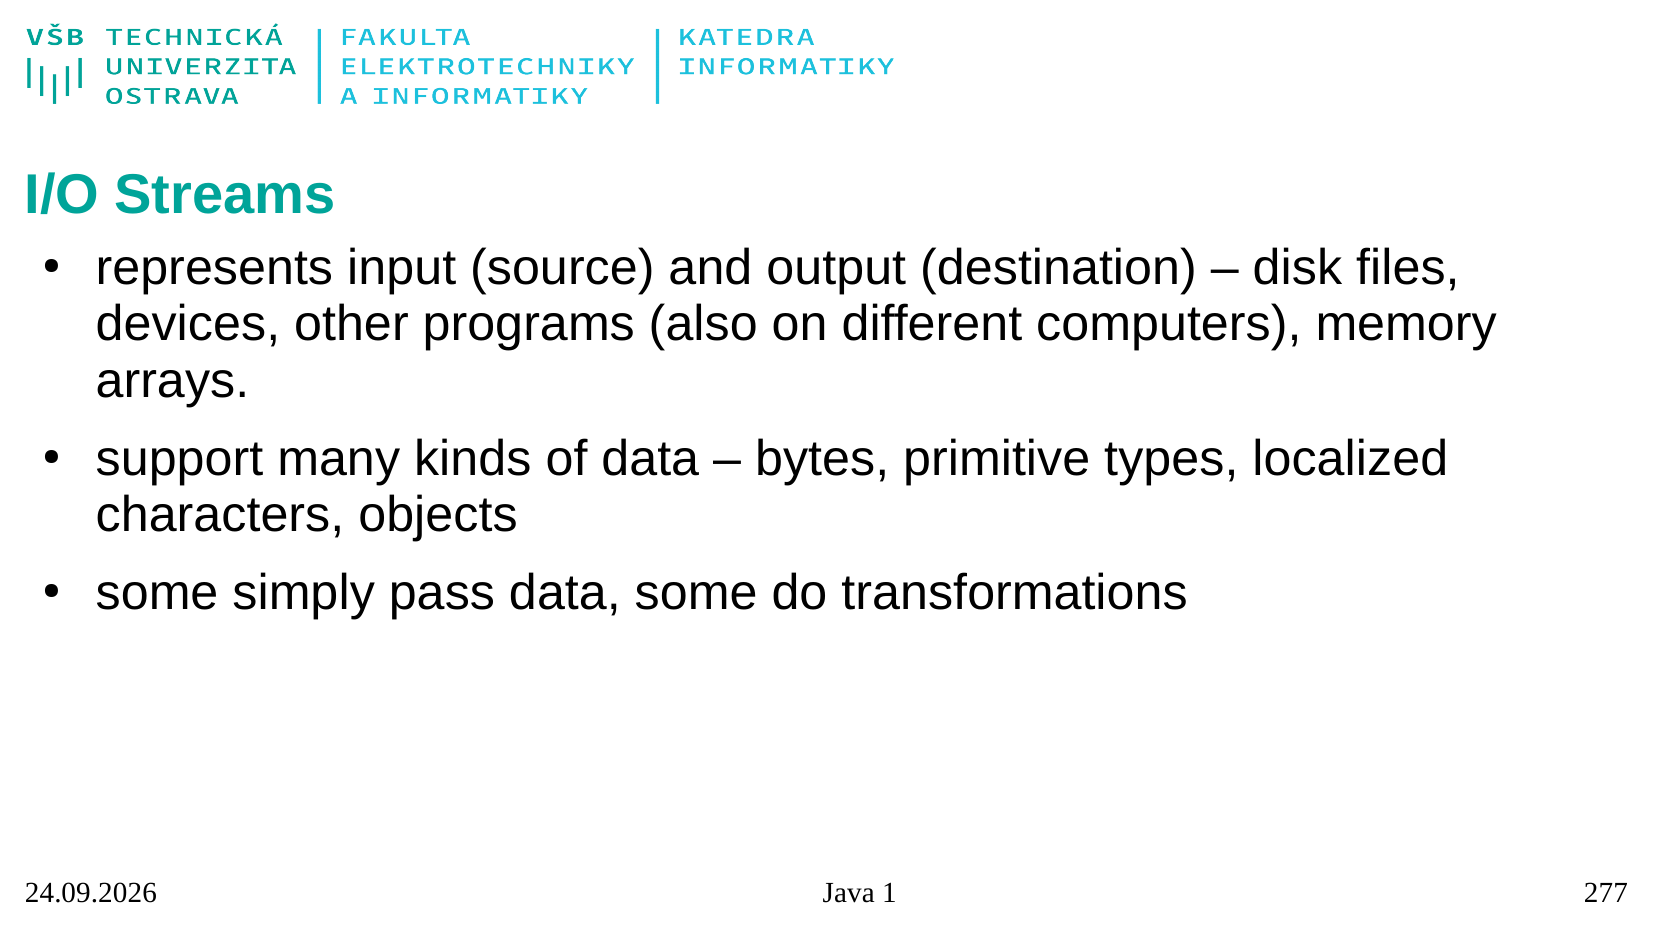

# I/O Streams
represents input (source) and output (destination) – disk files, devices, other programs (also on different computers), memory arrays.
support many kinds of data – bytes, primitive types, localized characters, objects
some simply pass data, some do transformations
Java 1
277